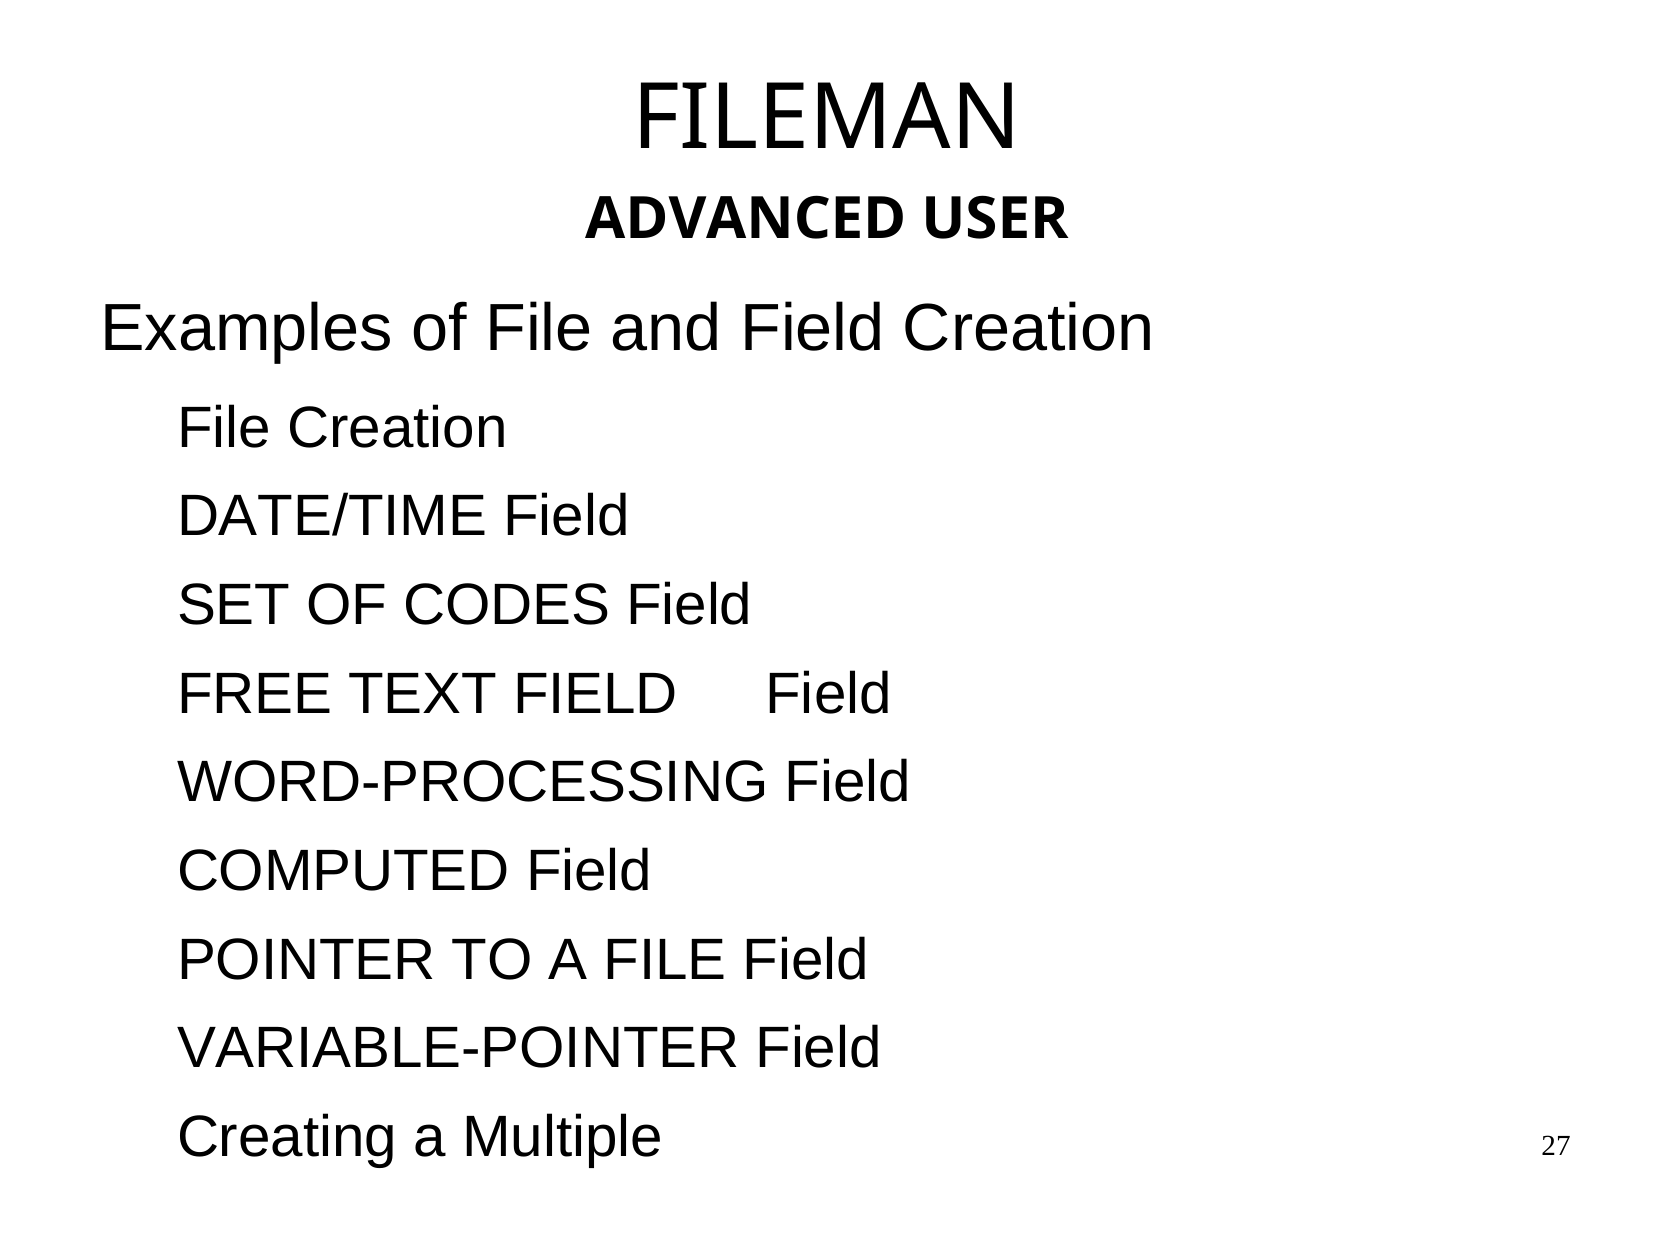

# FILEMAN ADVANCED USER
Examples of File and Field Creation
File Creation
DATE/TIME Field
SET OF CODES Field
FREE TEXT FIELD	 Field
WORD-PROCESSING Field
COMPUTED Field
POINTER TO A FILE Field
VARIABLE-POINTER Field
Creating a Multiple
27